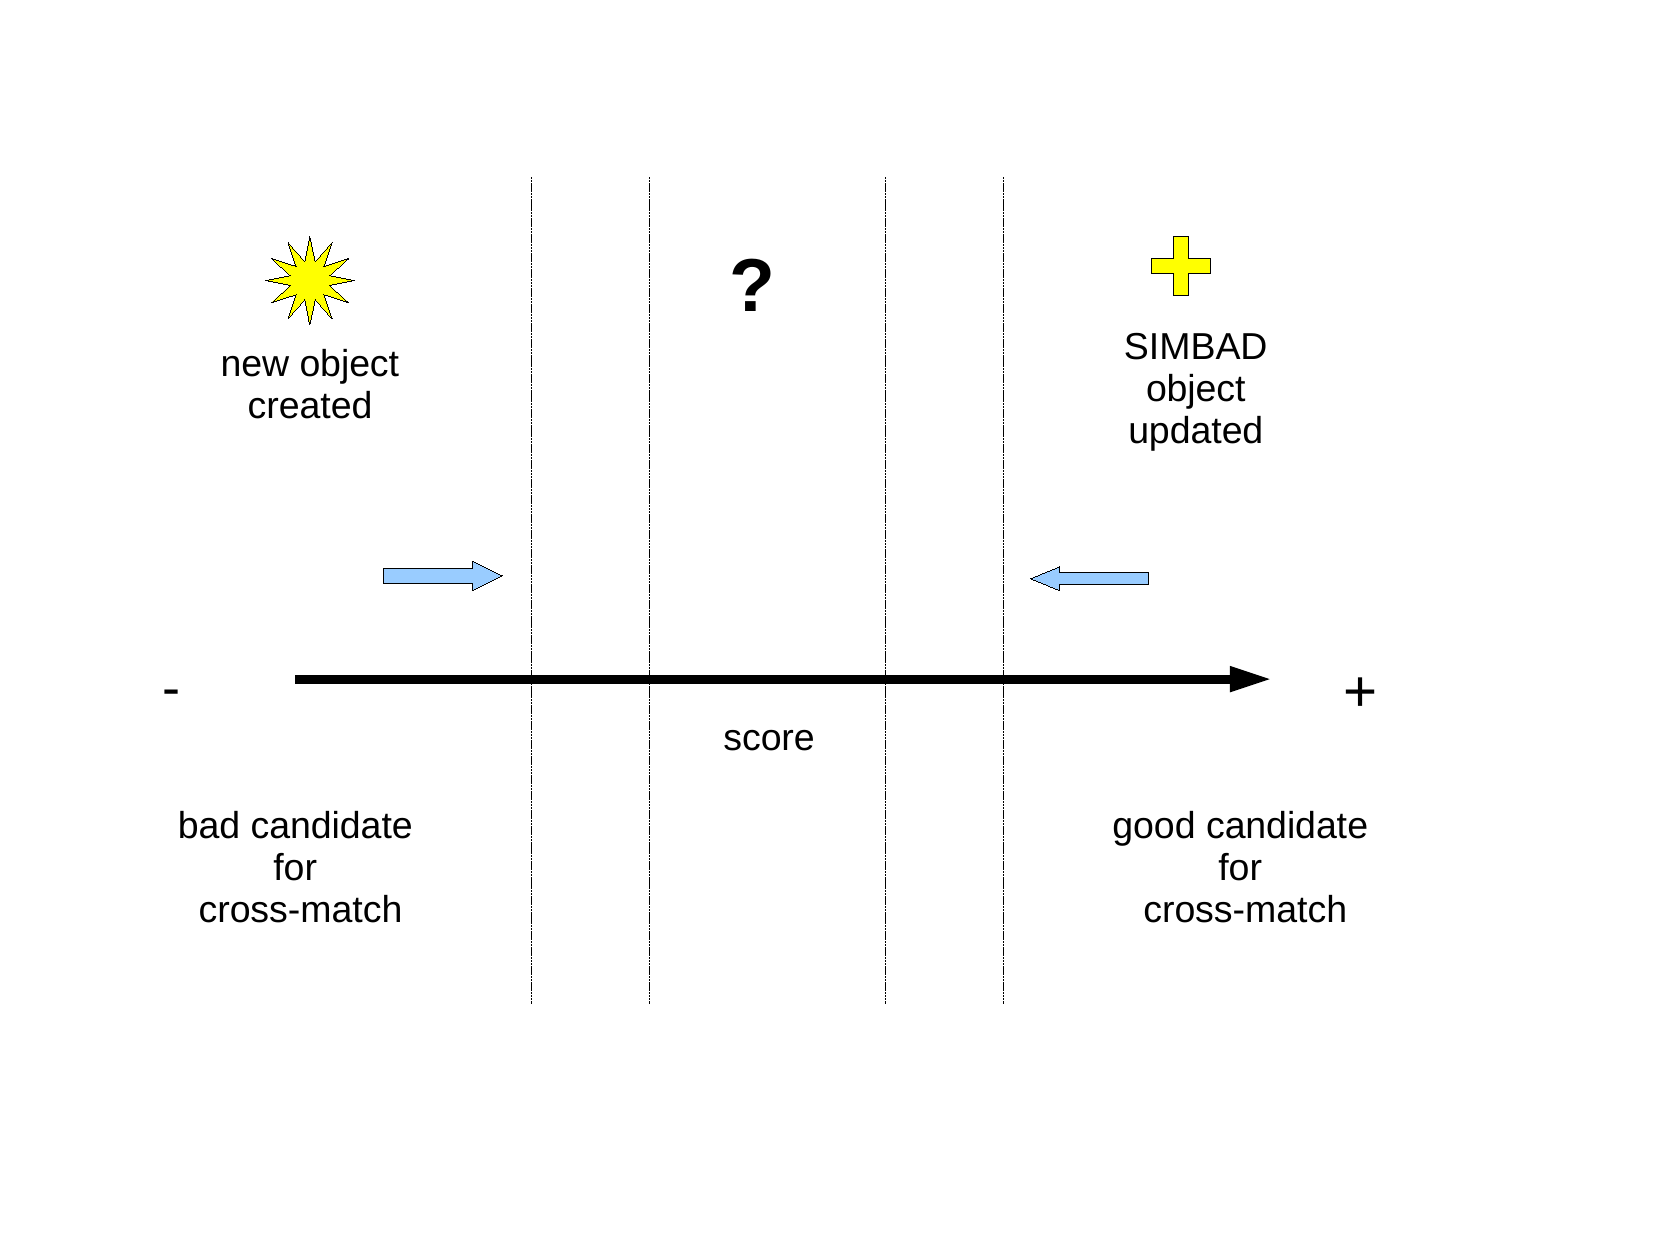

?
SIMBAD object updated
new object created
-
+
score
bad candidate
for
 cross-match
good candidate
for
 cross-match